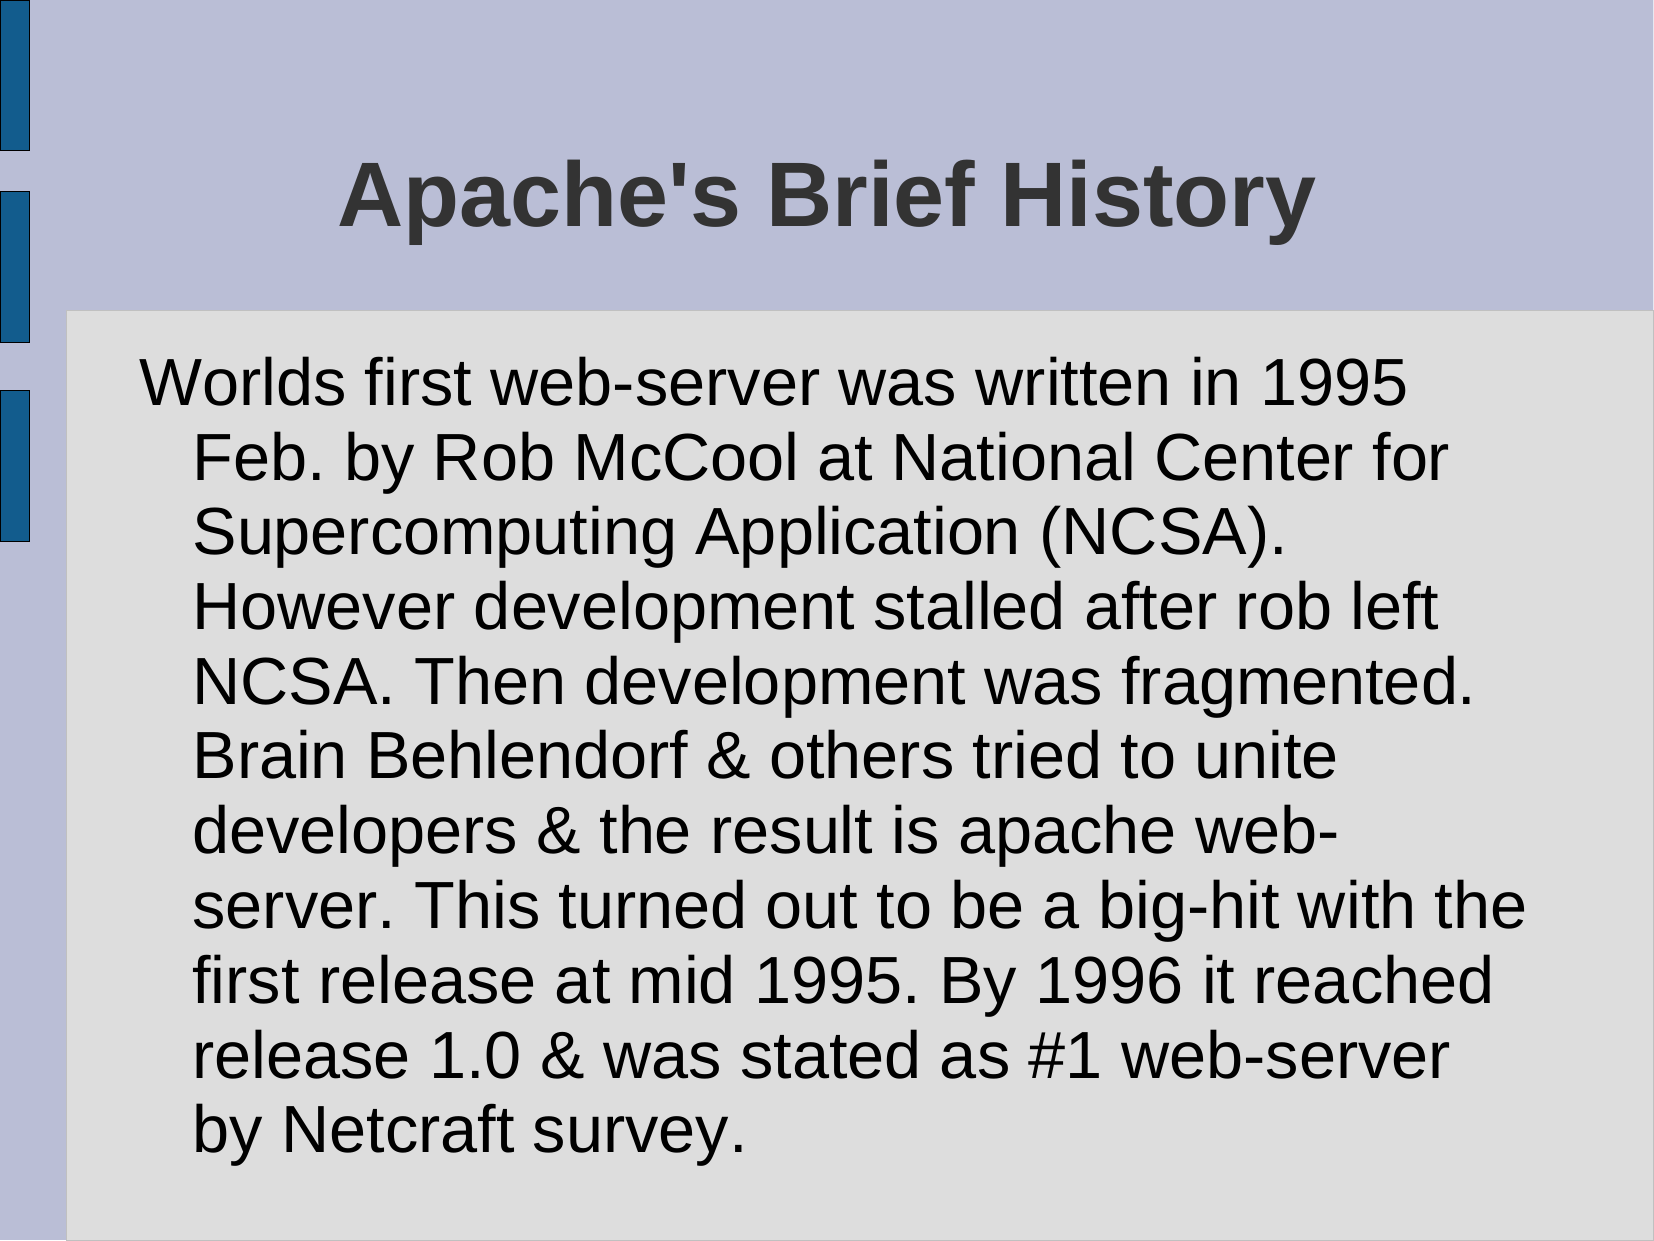

# Apache's Brief History
Worlds first web-server was written in 1995 Feb. by Rob McCool at National Center for Supercomputing Application (NCSA). However development stalled after rob left NCSA. Then development was fragmented. Brain Behlendorf & others tried to unite developers & the result is apache web-server. This turned out to be a big-hit with the first release at mid 1995. By 1996 it reached release 1.0 & was stated as #1 web-server by Netcraft survey.